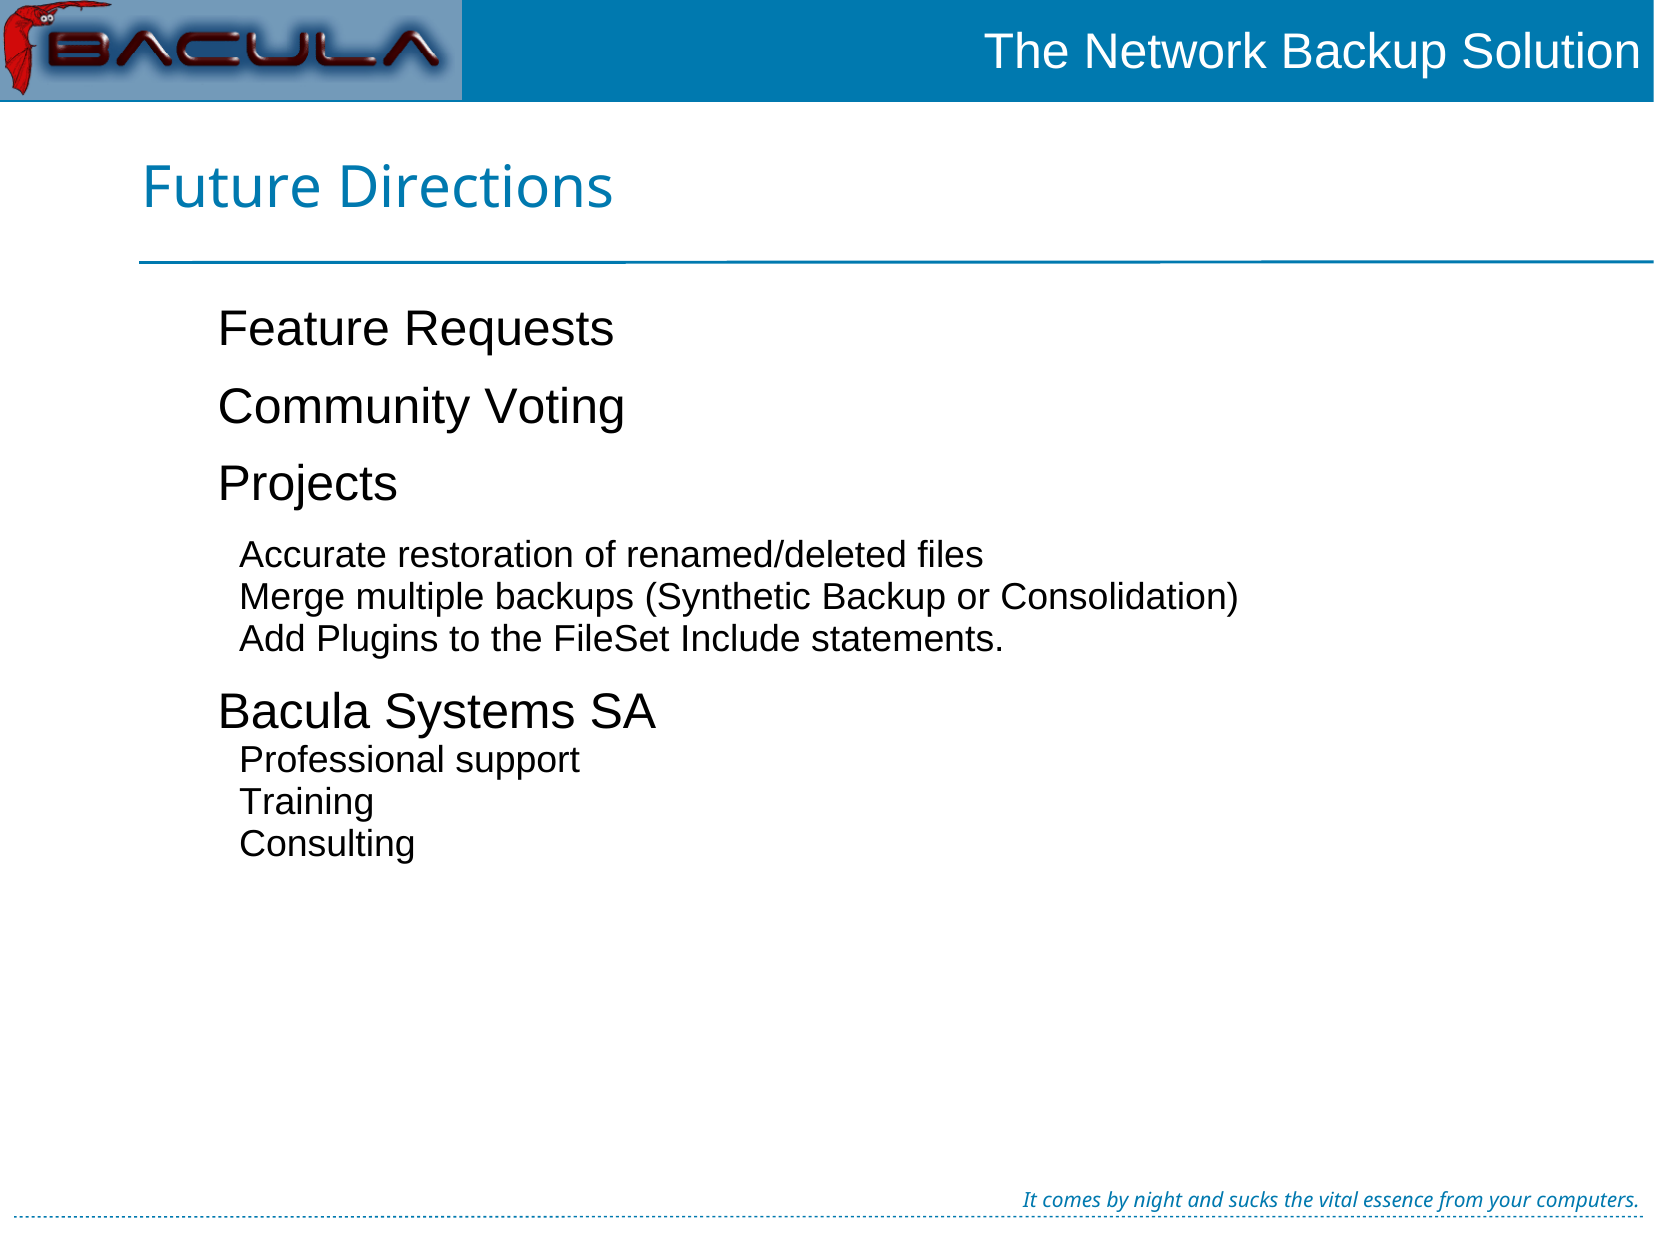

# Future Directions
 Feature Requests
 Community Voting
 Projects
Accurate restoration of renamed/deleted files
Merge multiple backups (Synthetic Backup or Consolidation)
Add Plugins to the FileSet Include statements.
 Bacula Systems SA
Professional support
Training
Consulting